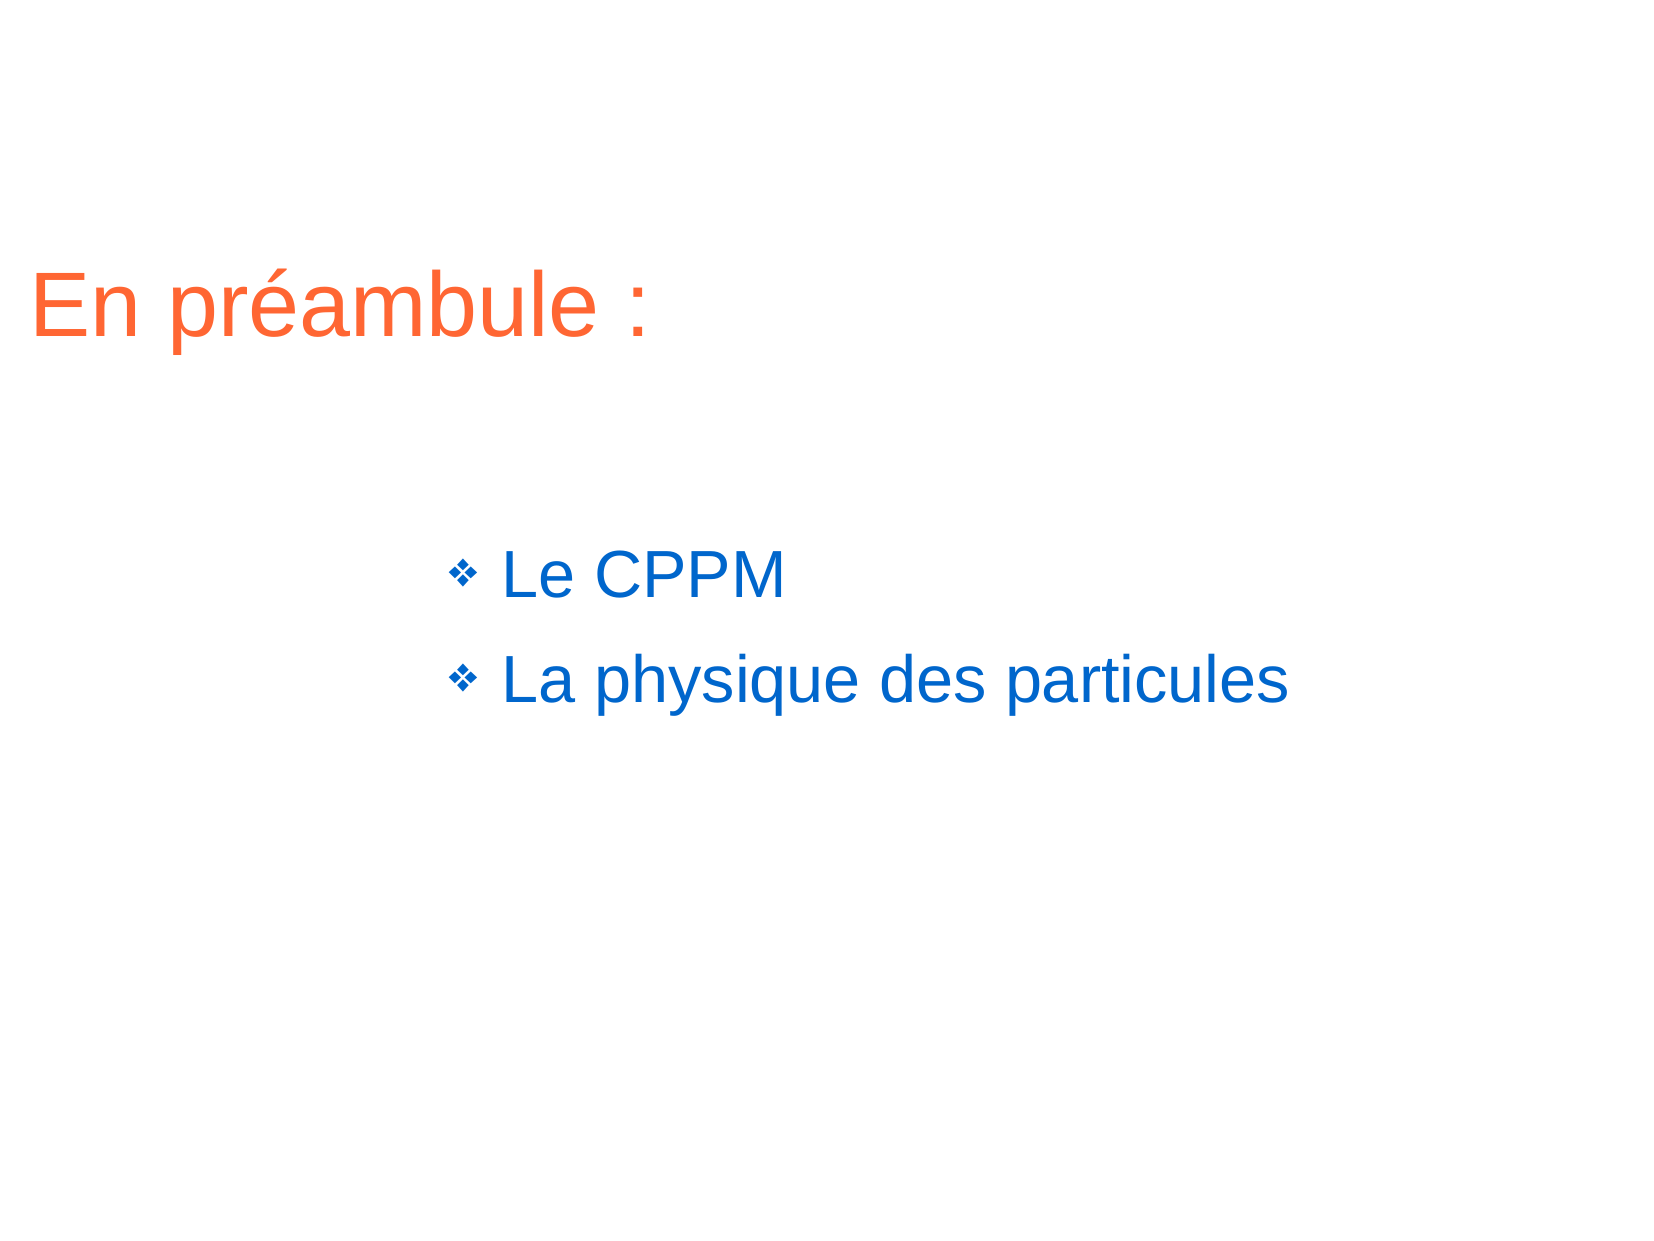

# En préambule :
Le CPPM
La physique des particules